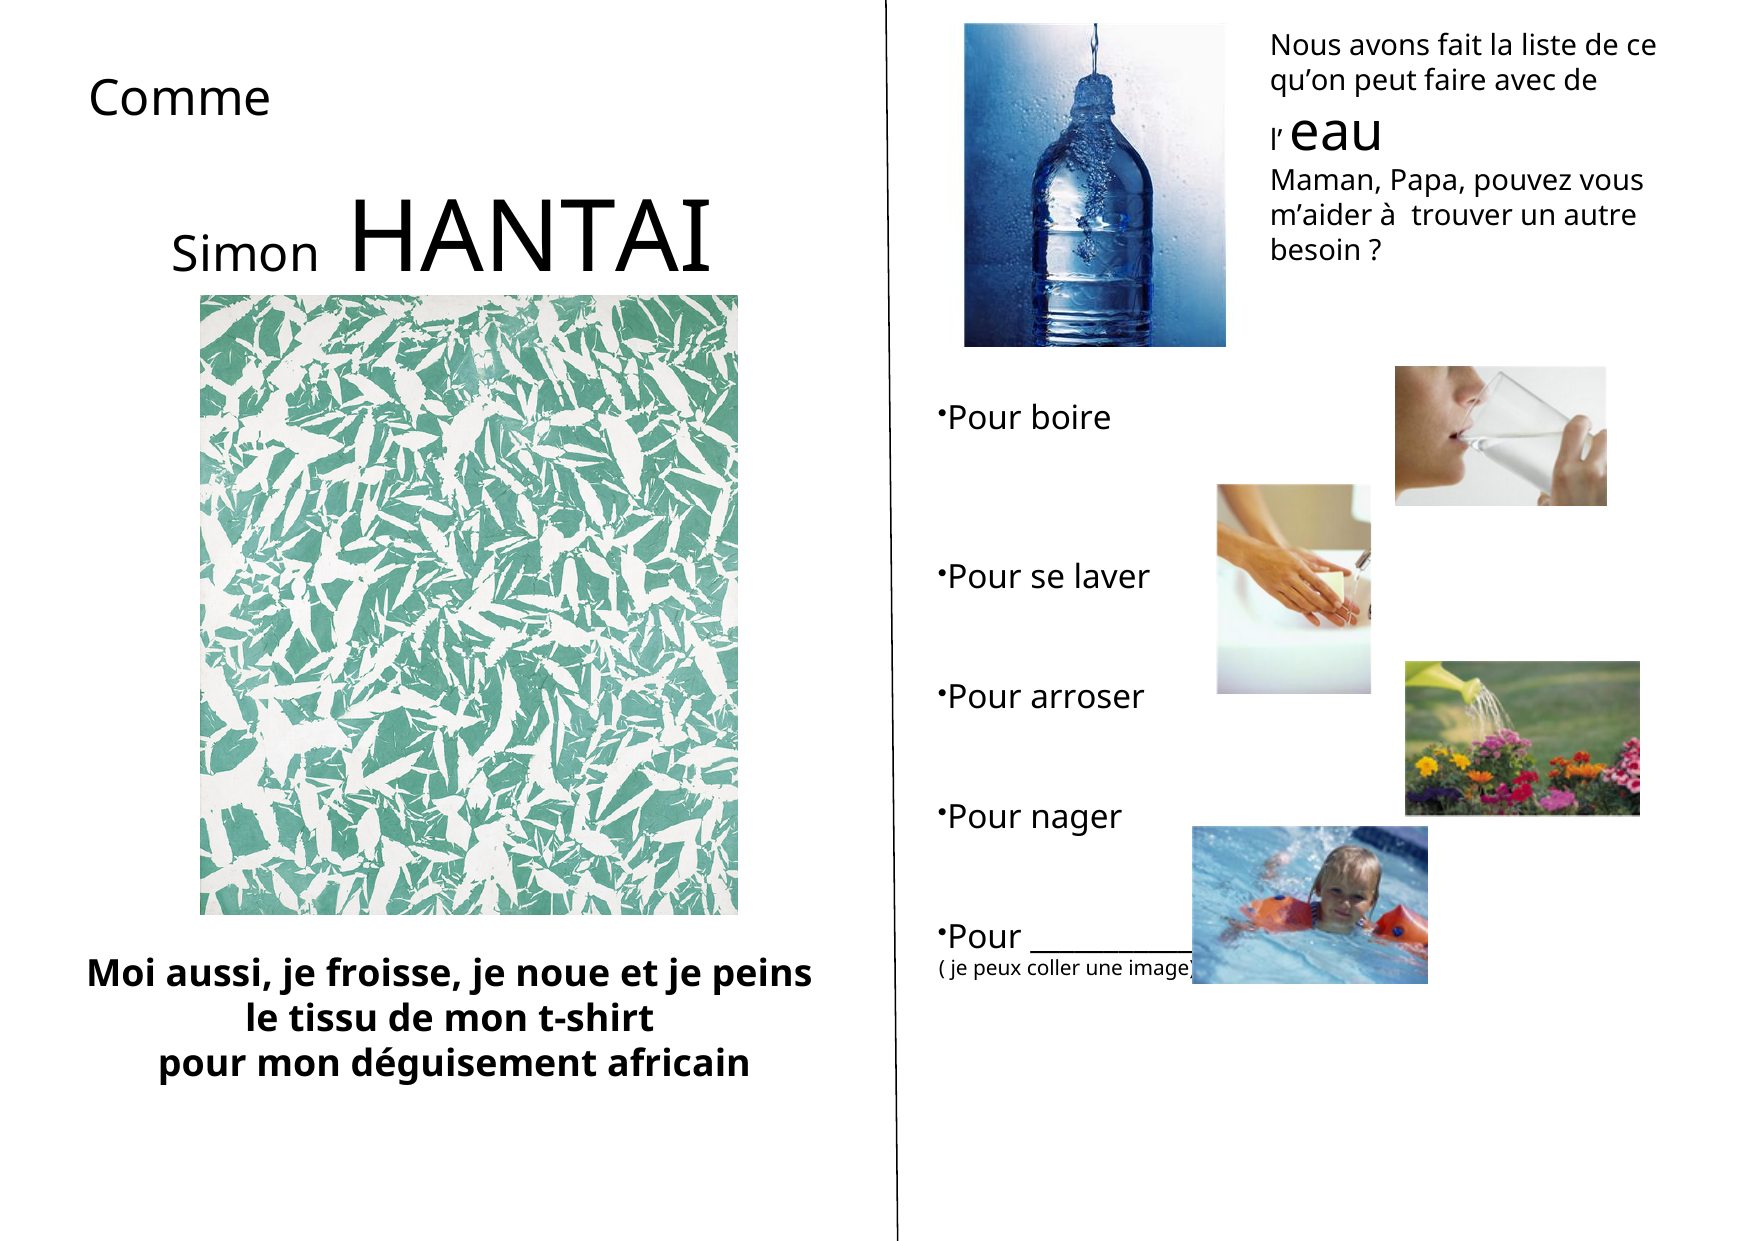

Nous avons fait la liste de ce qu’on peut faire avec de
l’ eau
Maman, Papa, pouvez vous m’aider à trouver un autre
besoin ?
Comme
Simon HANTAI
Pour boire
Pour se laver
Pour arroser
Pour nager
Pour ____________
( je peux coller une image)
Moi aussi, je froisse, je noue et je peins
le tissu de mon t-shirt
pour mon déguisement africain